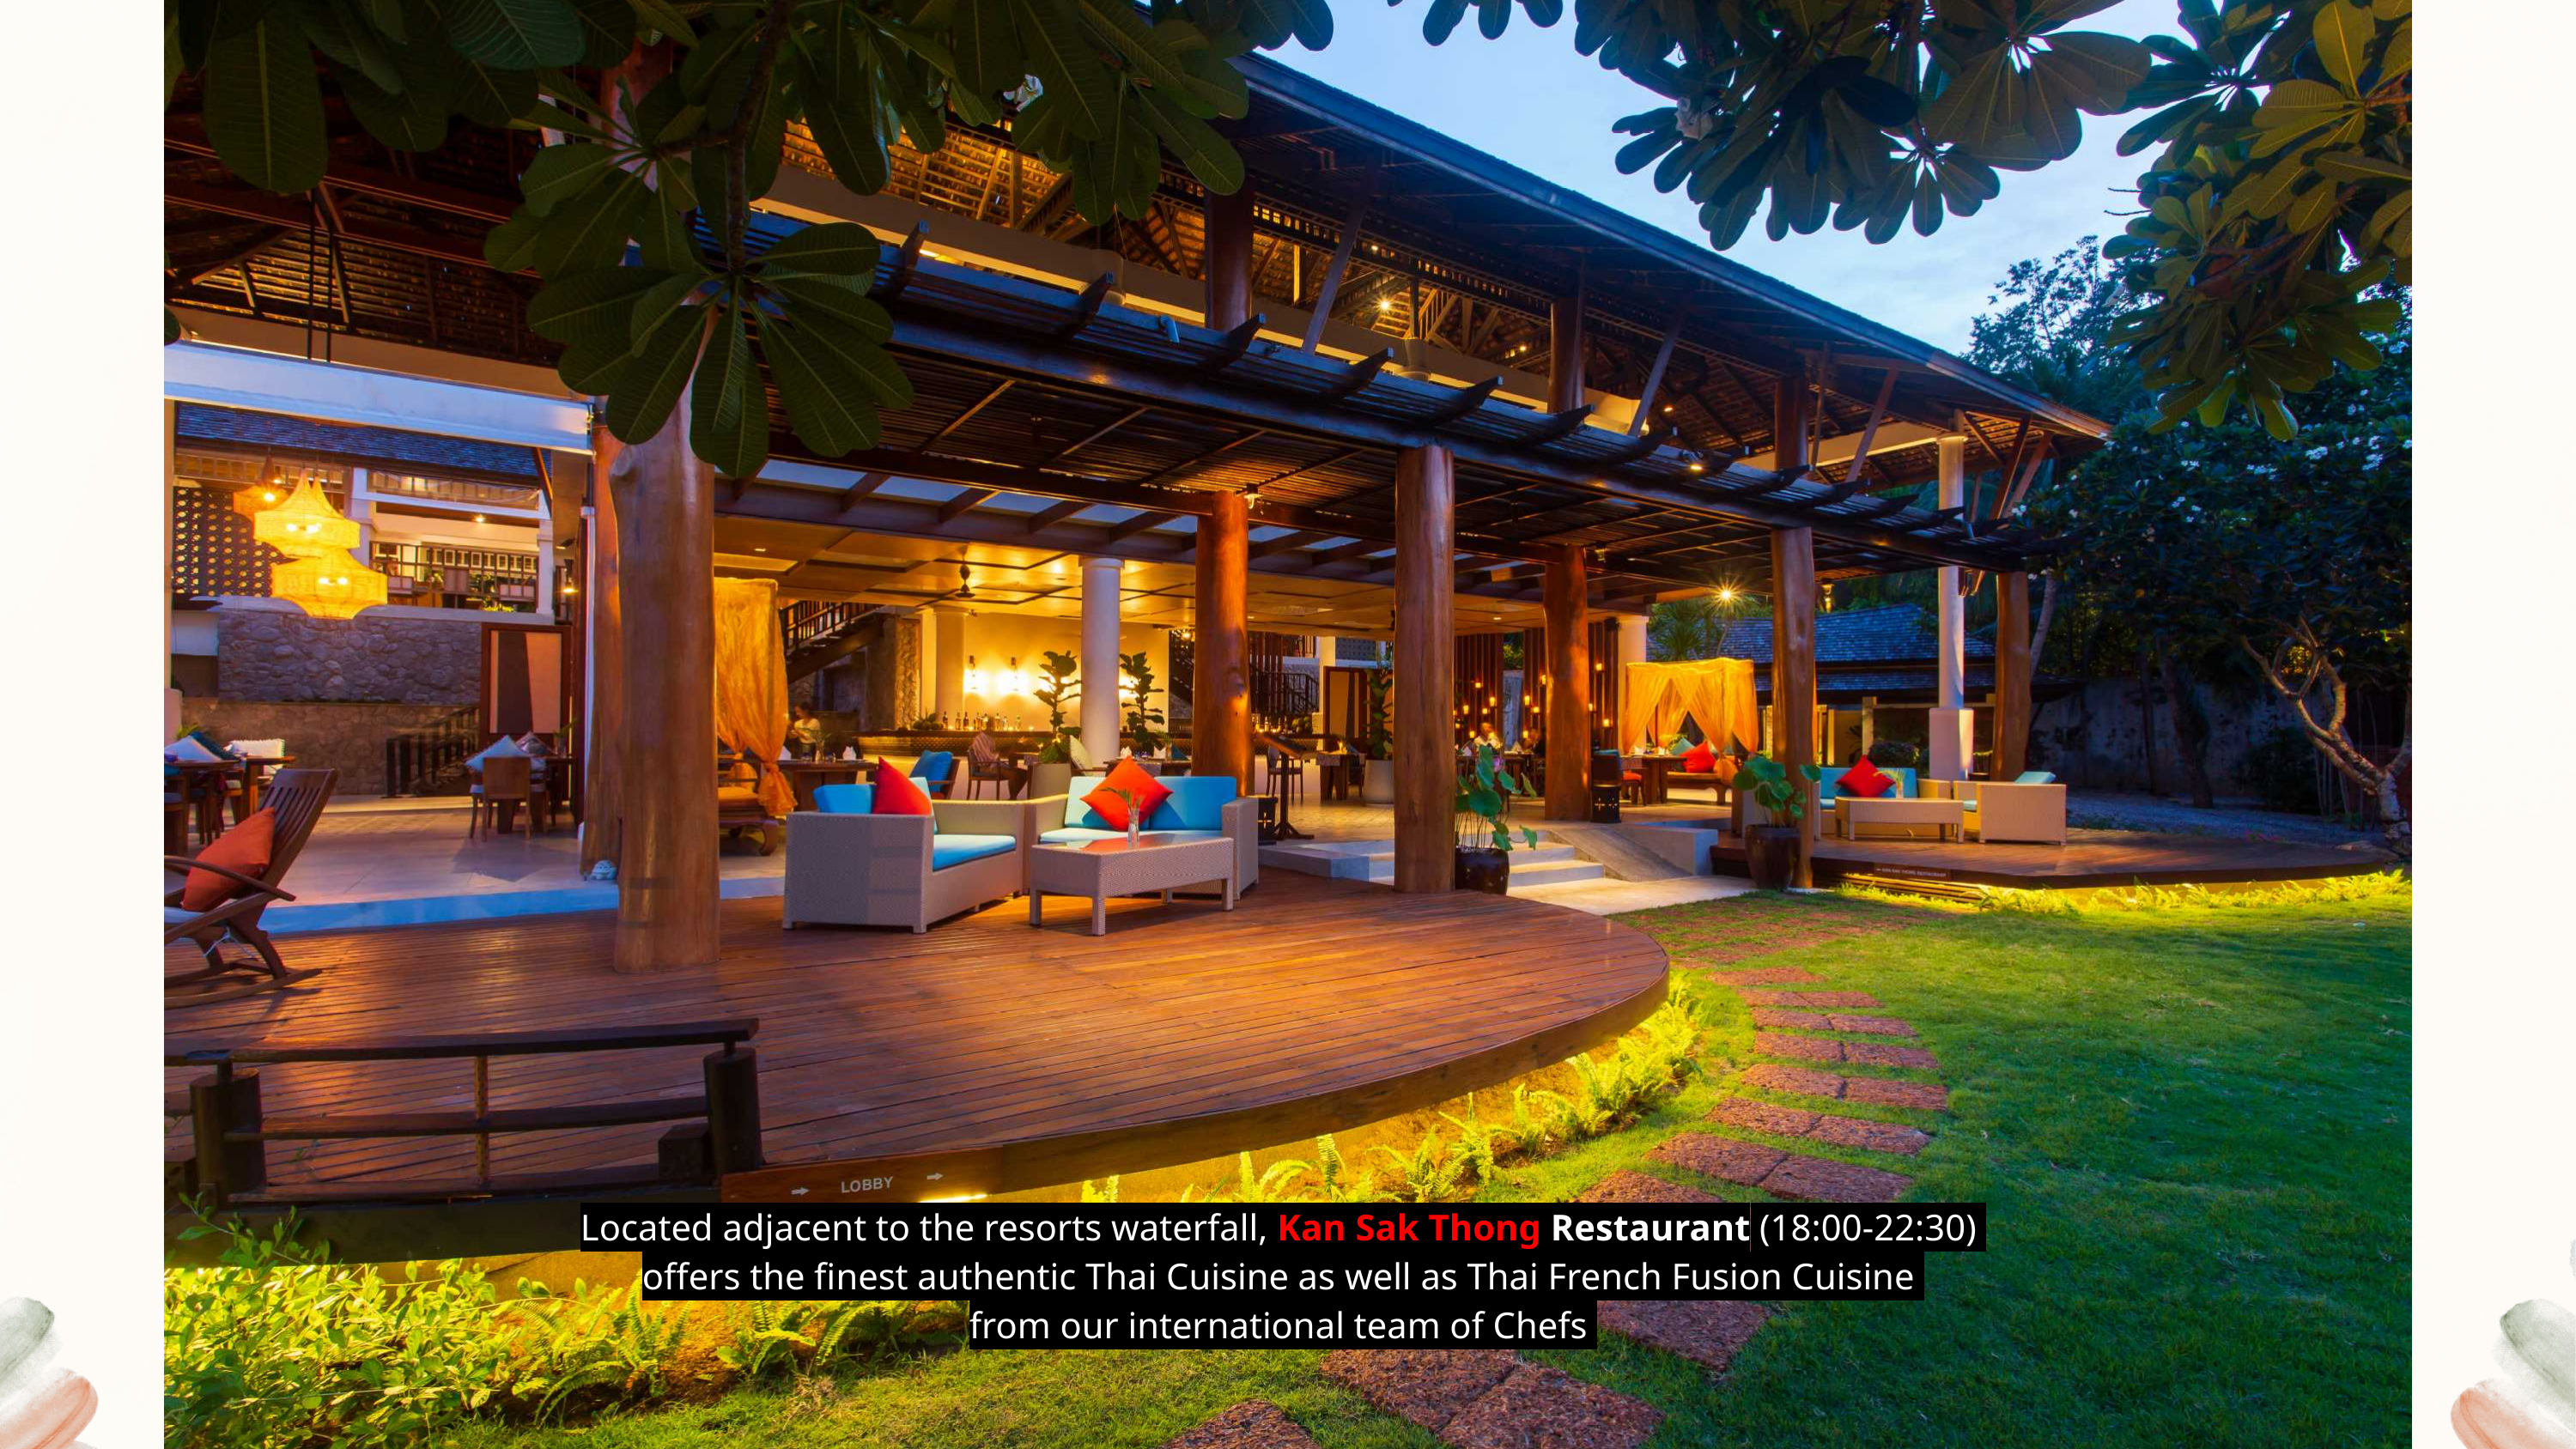

Located adjacent to the resorts waterfall, Kan Sak Thong Restaurant (18:00-22:30)
offers the finest authentic Thai Cuisine as well as Thai French Fusion Cuisine
from our international team of Chefs